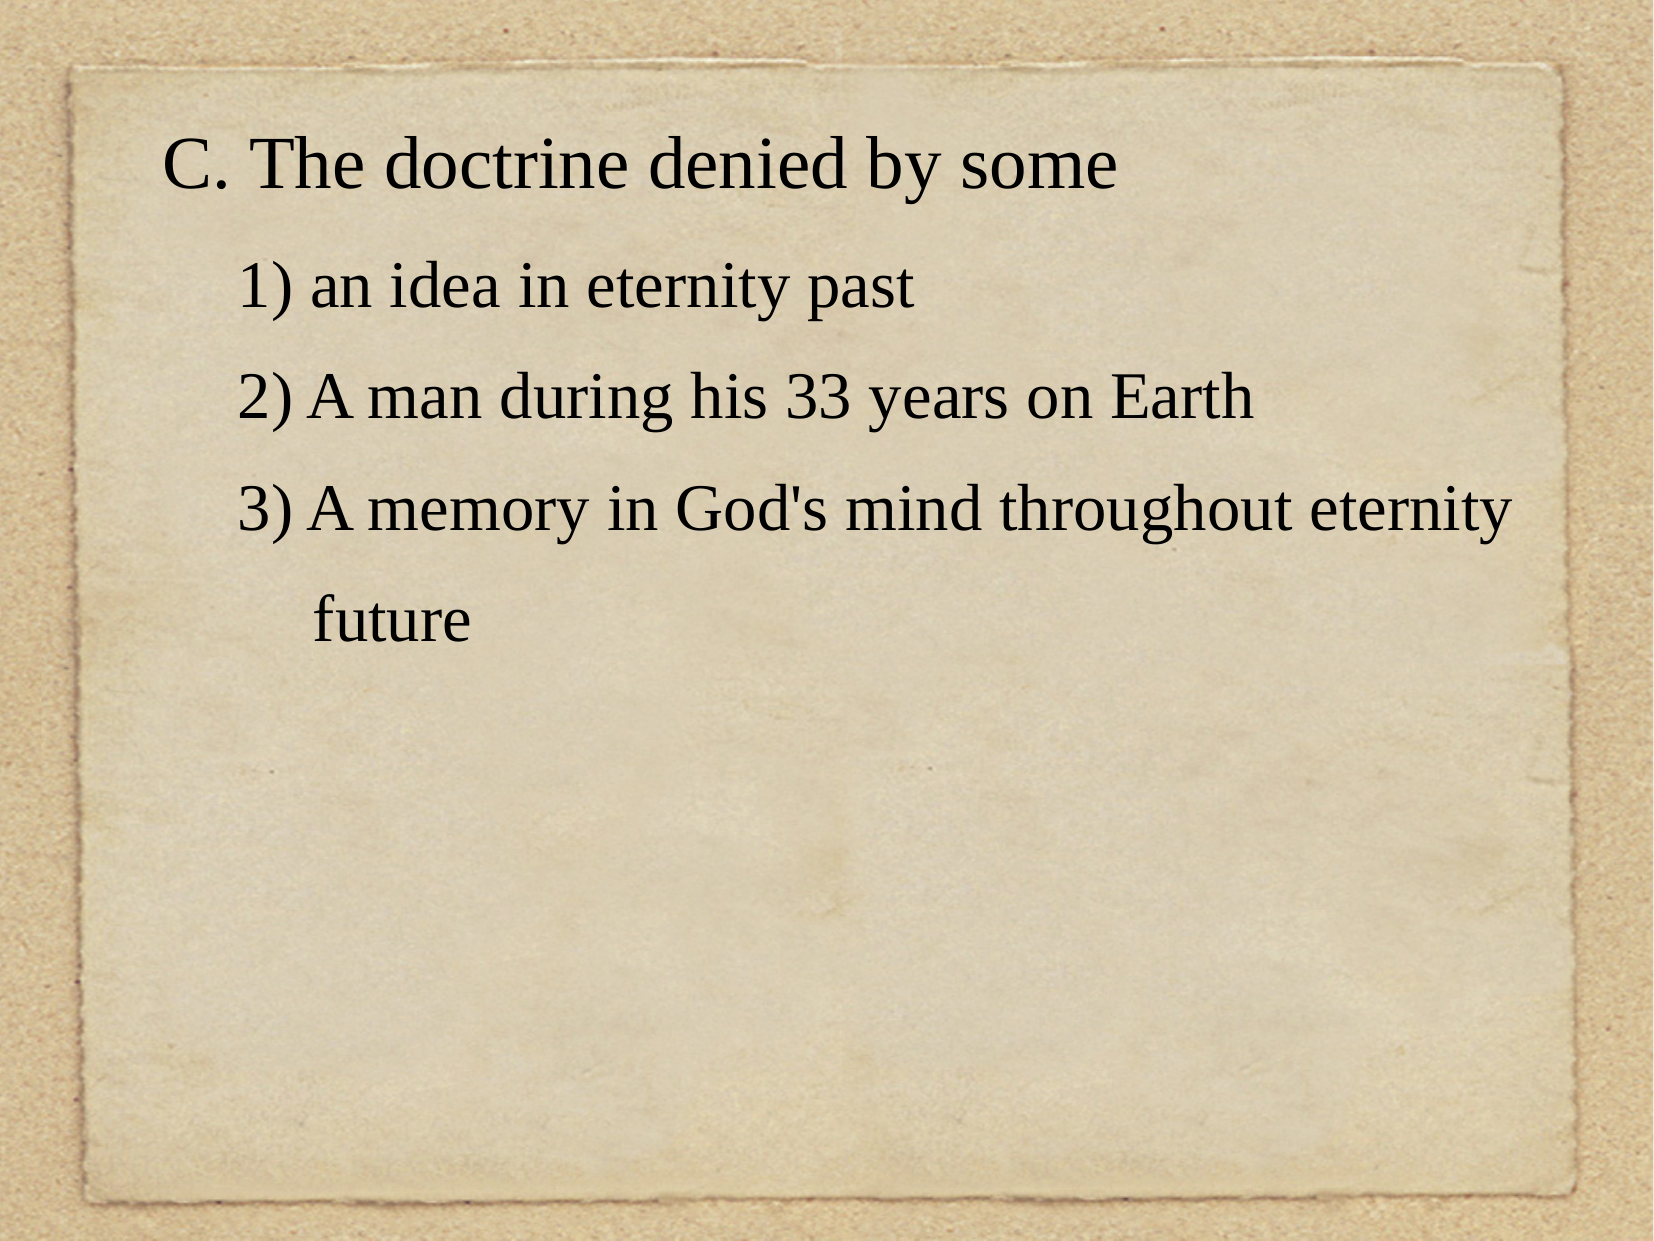

C. The doctrine denied by some
		1) an idea in eternity past
		2) A man during his 33 years on Earth
		3) A memory in God's mind throughout eternity 				future